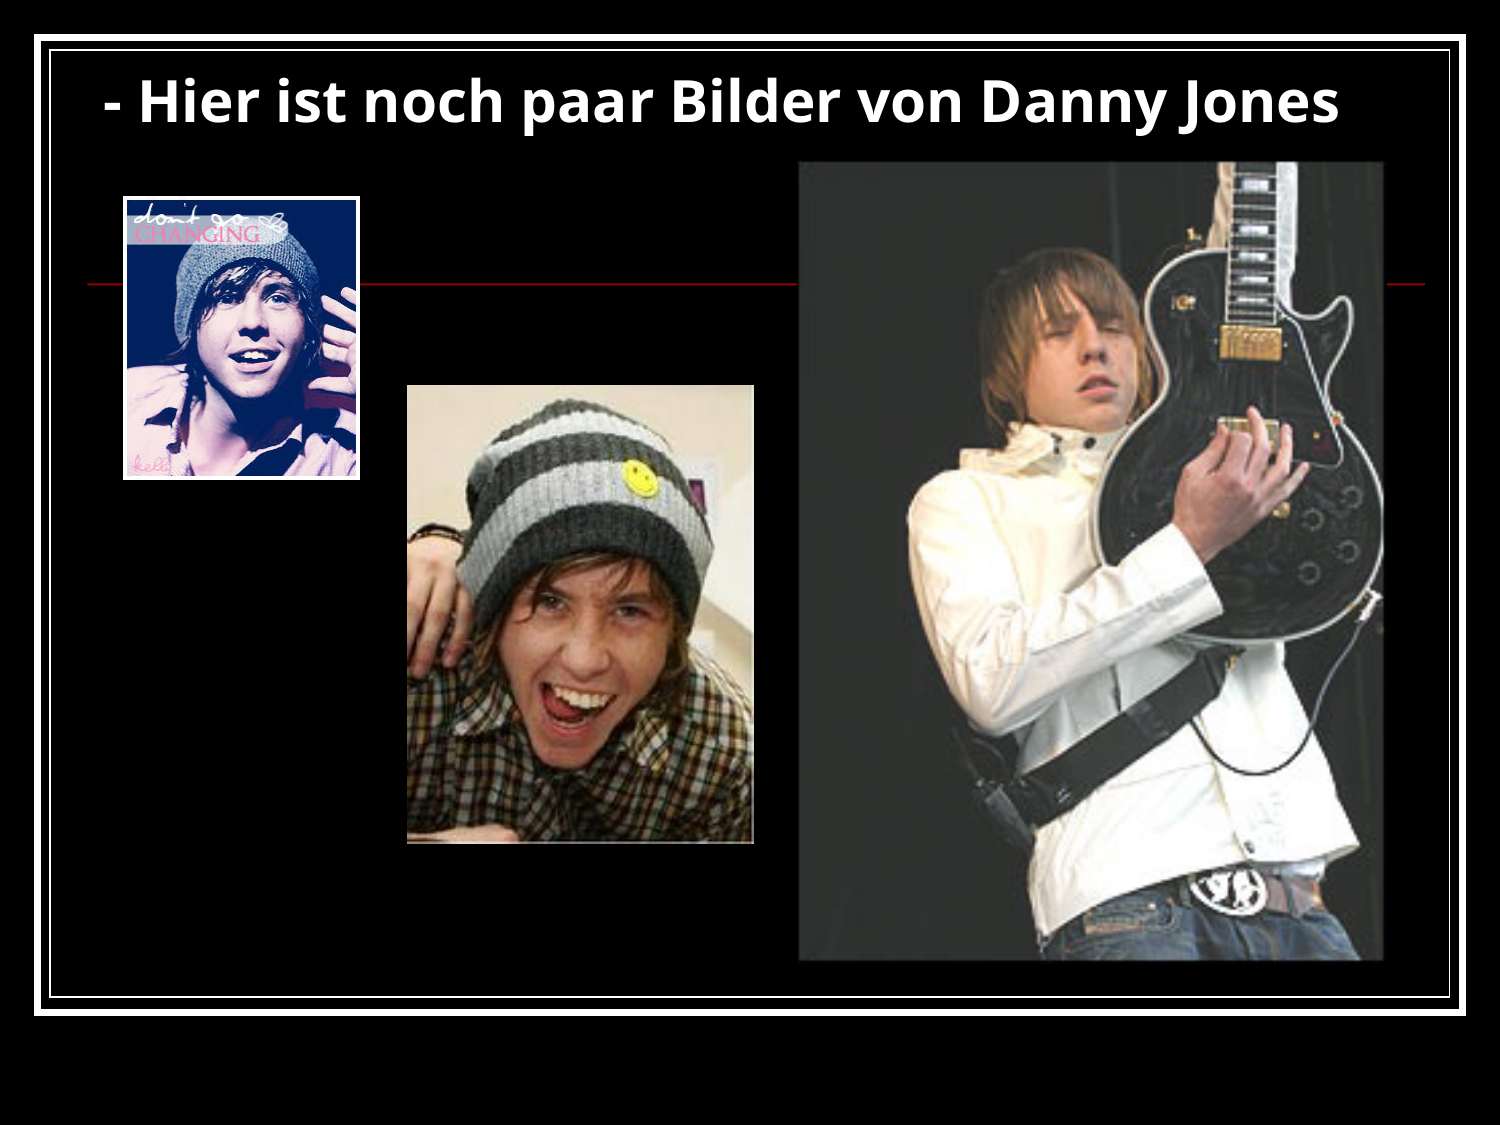

# - Hier ist noch paar Bilder von Danny Jones